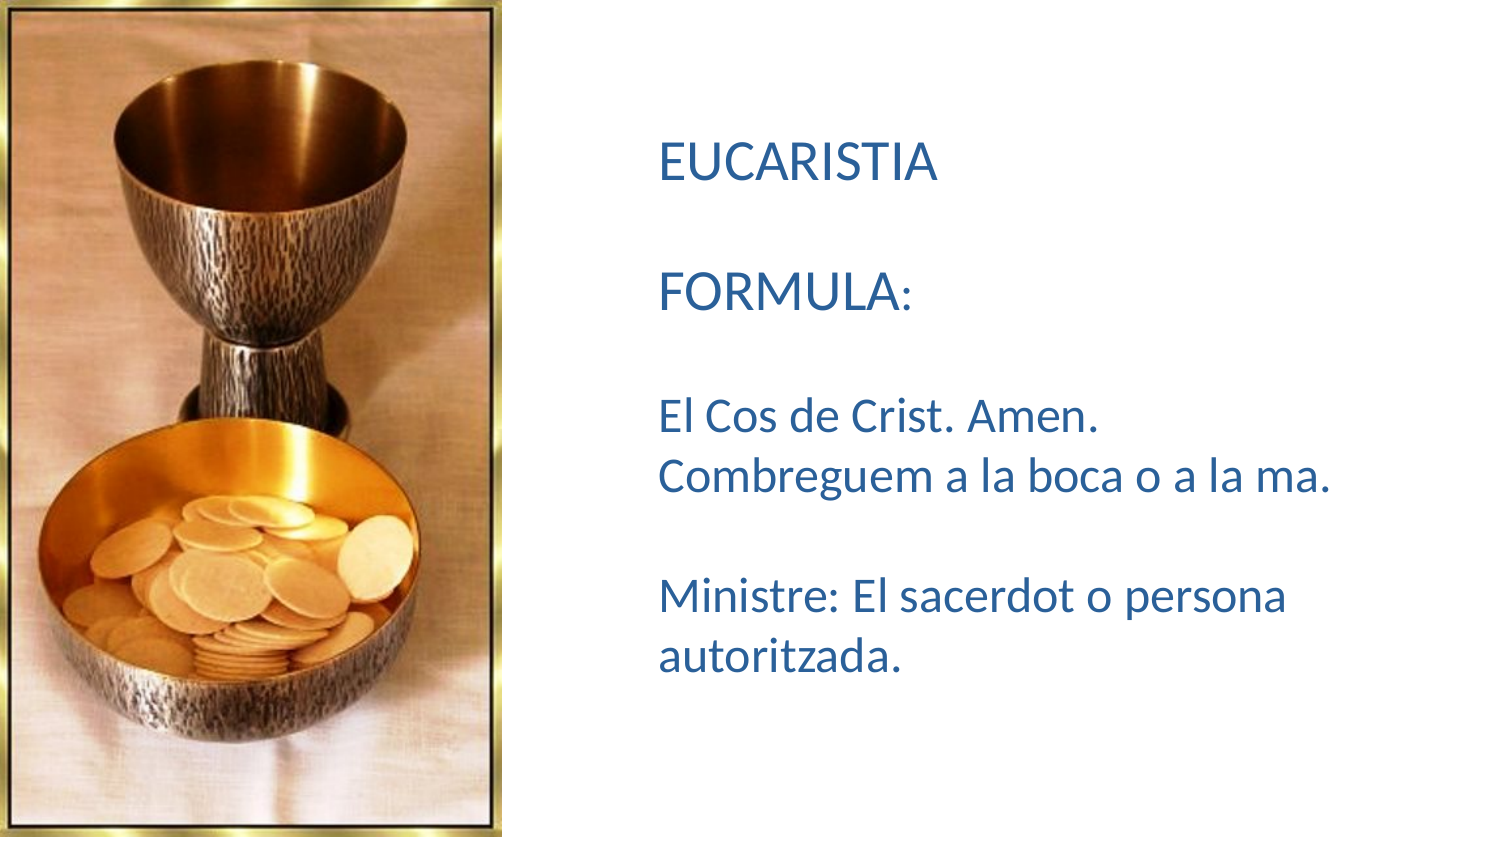

EUCARISTIA
FORMULA:
El Cos de Crist. Amen.
Combreguem a la boca o a la ma.
Ministre: El sacerdot o persona autoritzada.